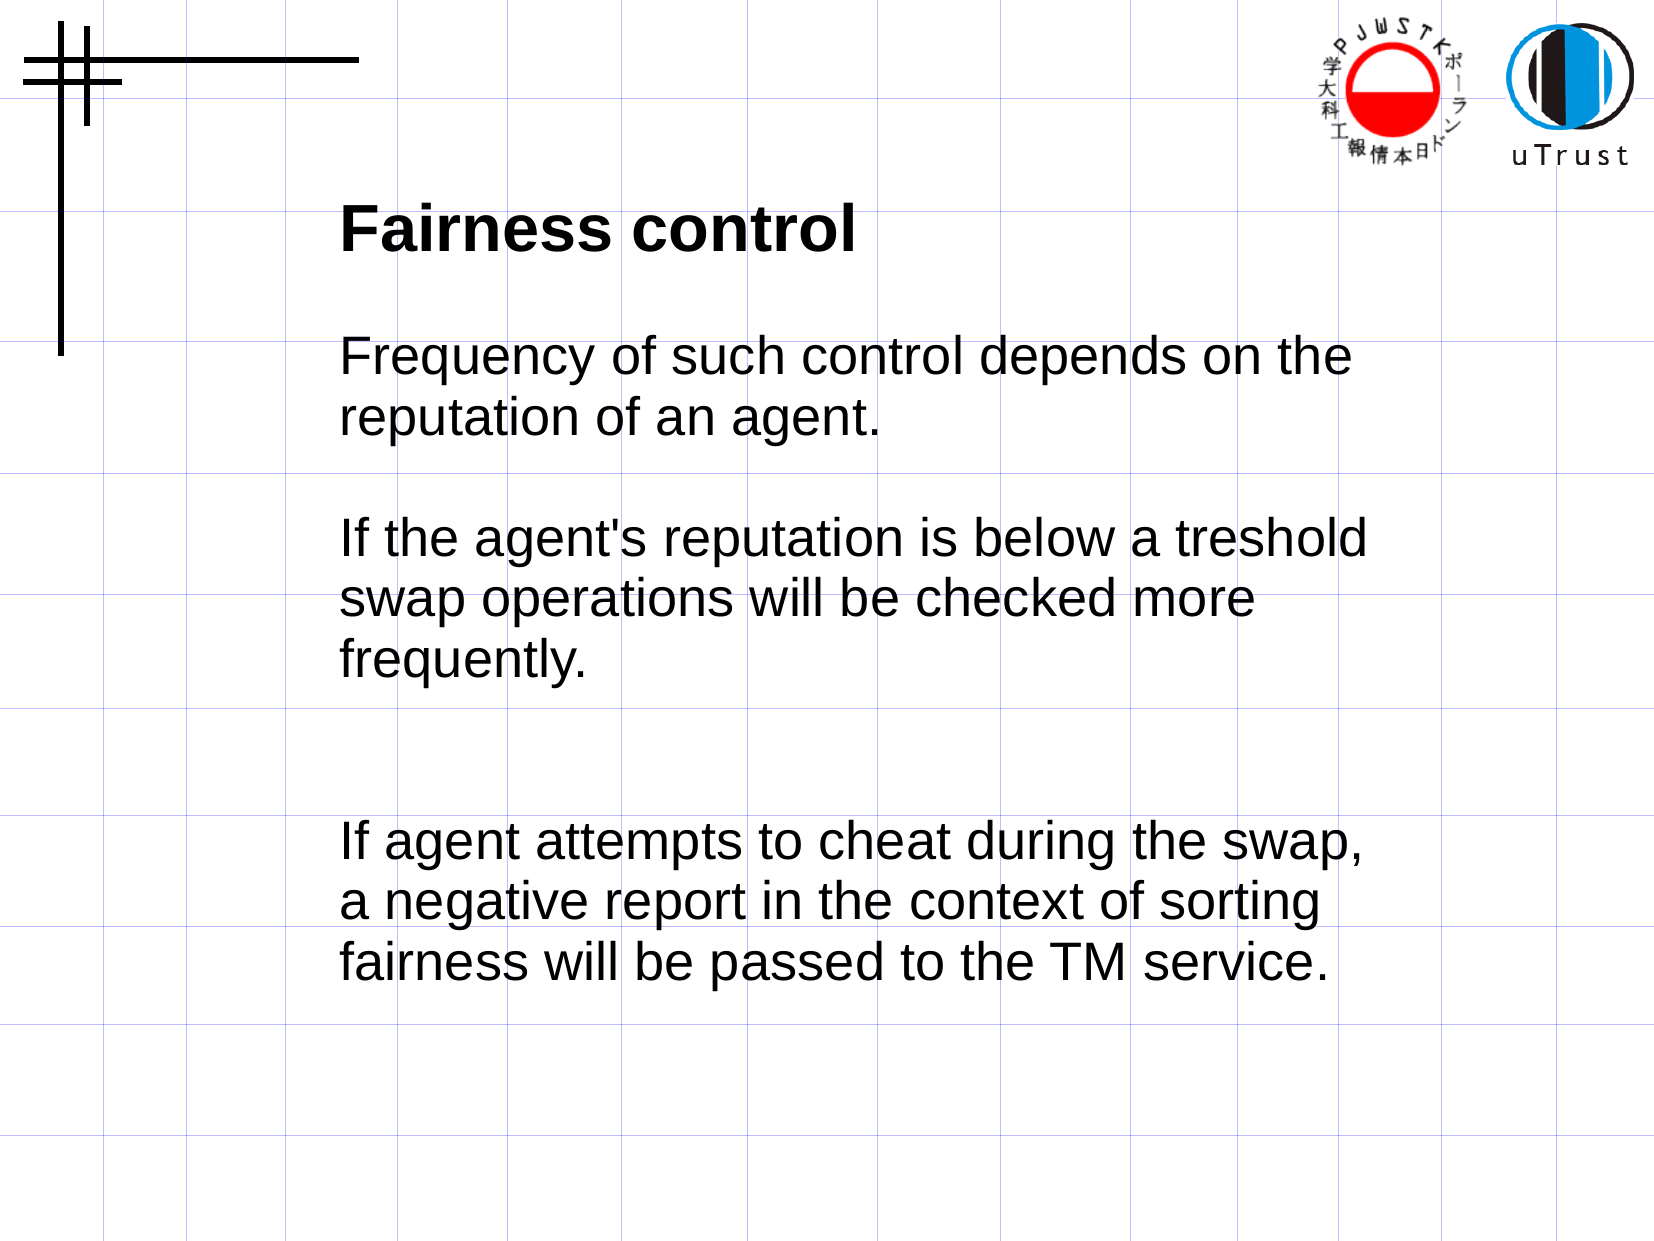

Fairness control
Frequency of such control depends on the reputation of an agent.
If the agent's reputation is below a treshold swap operations will be checked more frequently.
If agent attempts to cheat during the swap,
a negative report in the context of sorting fairness will be passed to the TM service.